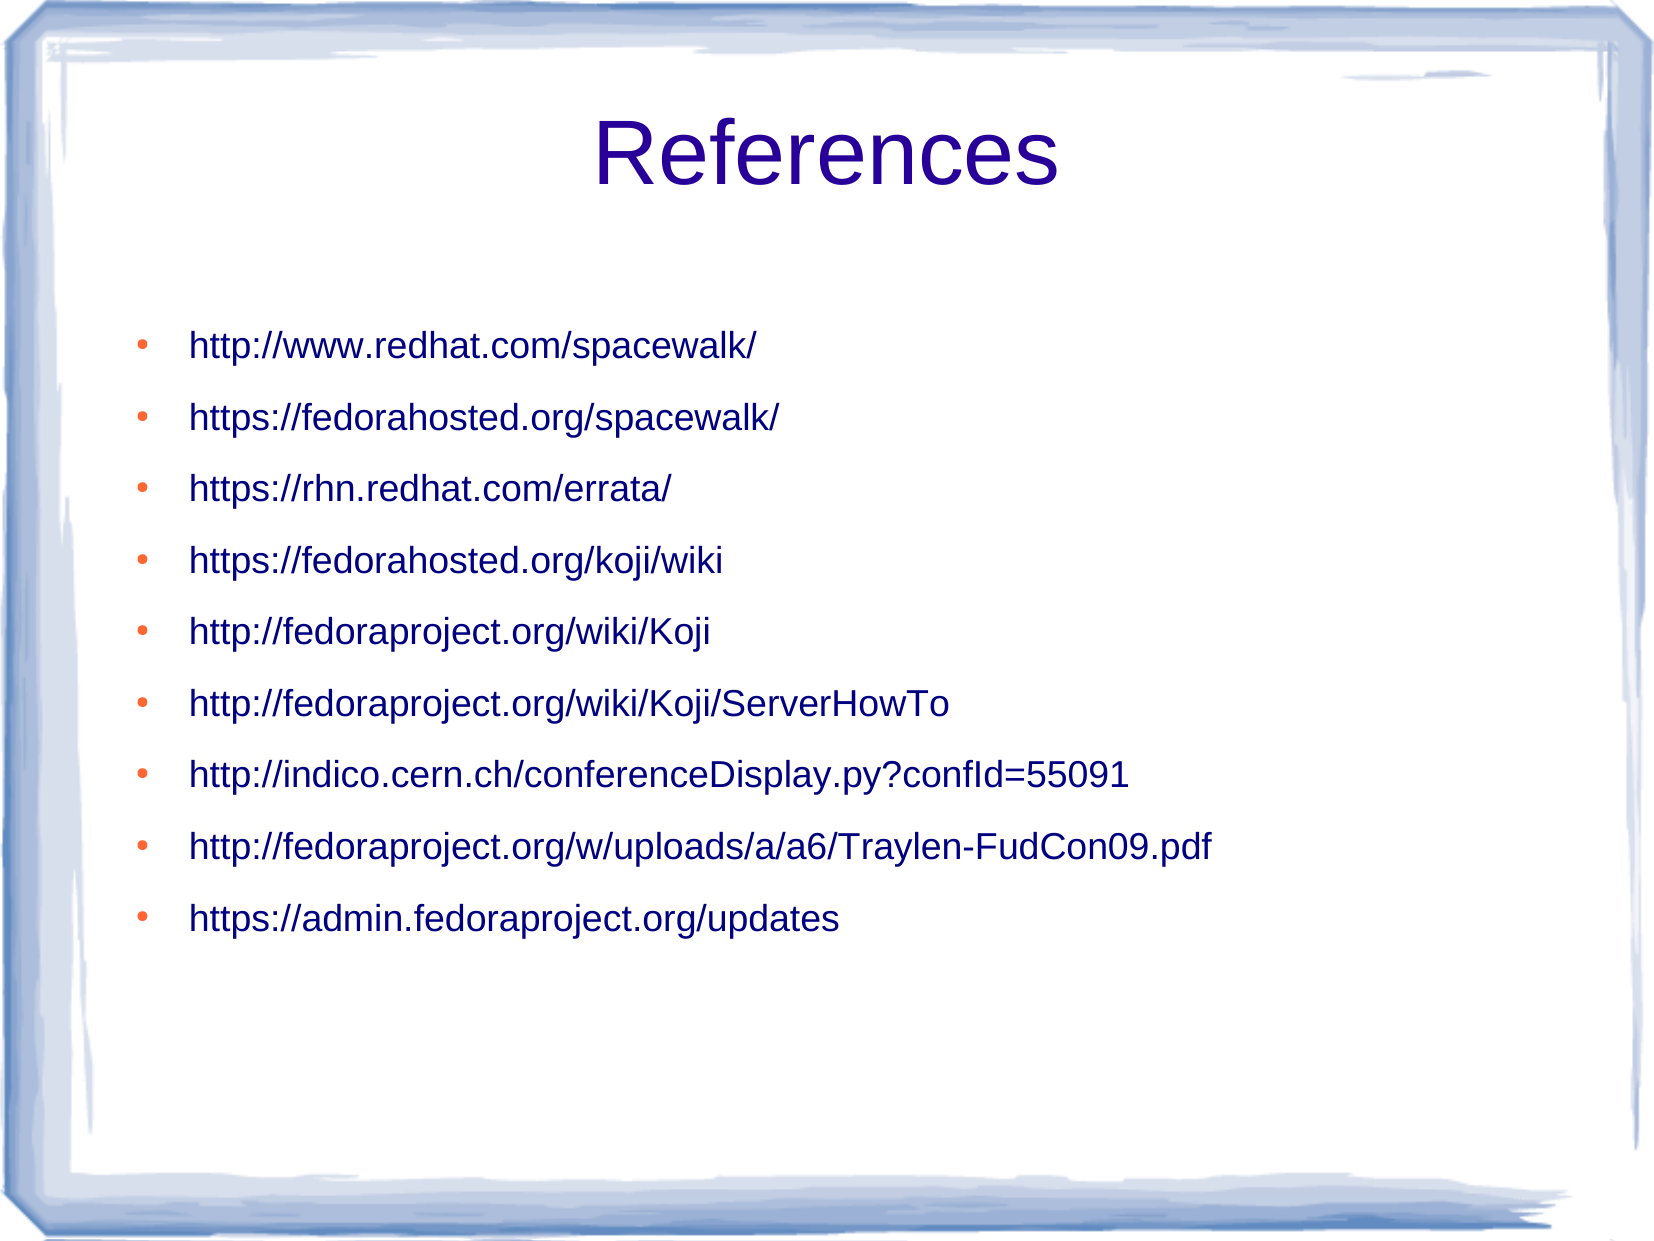

# References
http://www.redhat.com/spacewalk/
https://fedorahosted.org/spacewalk/
https://rhn.redhat.com/errata/
https://fedorahosted.org/koji/wiki
http://fedoraproject.org/wiki/Koji
http://fedoraproject.org/wiki/Koji/ServerHowTo
http://indico.cern.ch/conferenceDisplay.py?confId=55091
http://fedoraproject.org/w/uploads/a/a6/Traylen-FudCon09.pdf
https://admin.fedoraproject.org/updates